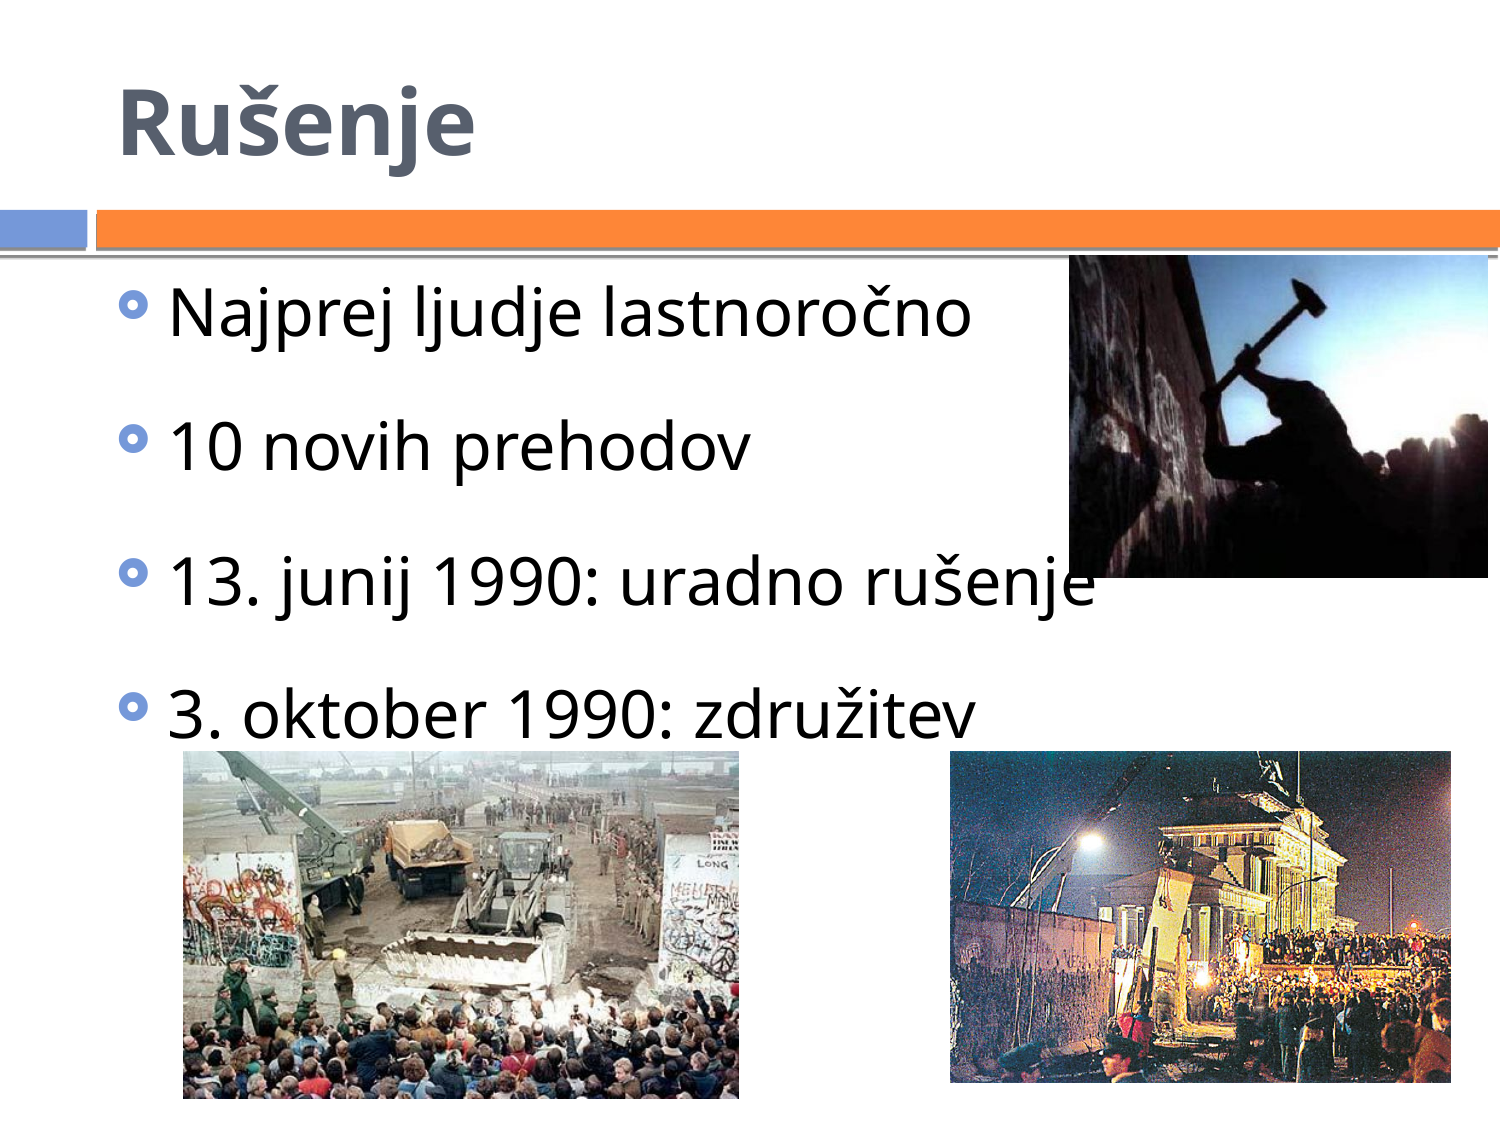

# Rušenje
Najprej ljudje lastnoročno
10 novih prehodov
13. junij 1990: uradno rušenje
3. oktober 1990: združitev